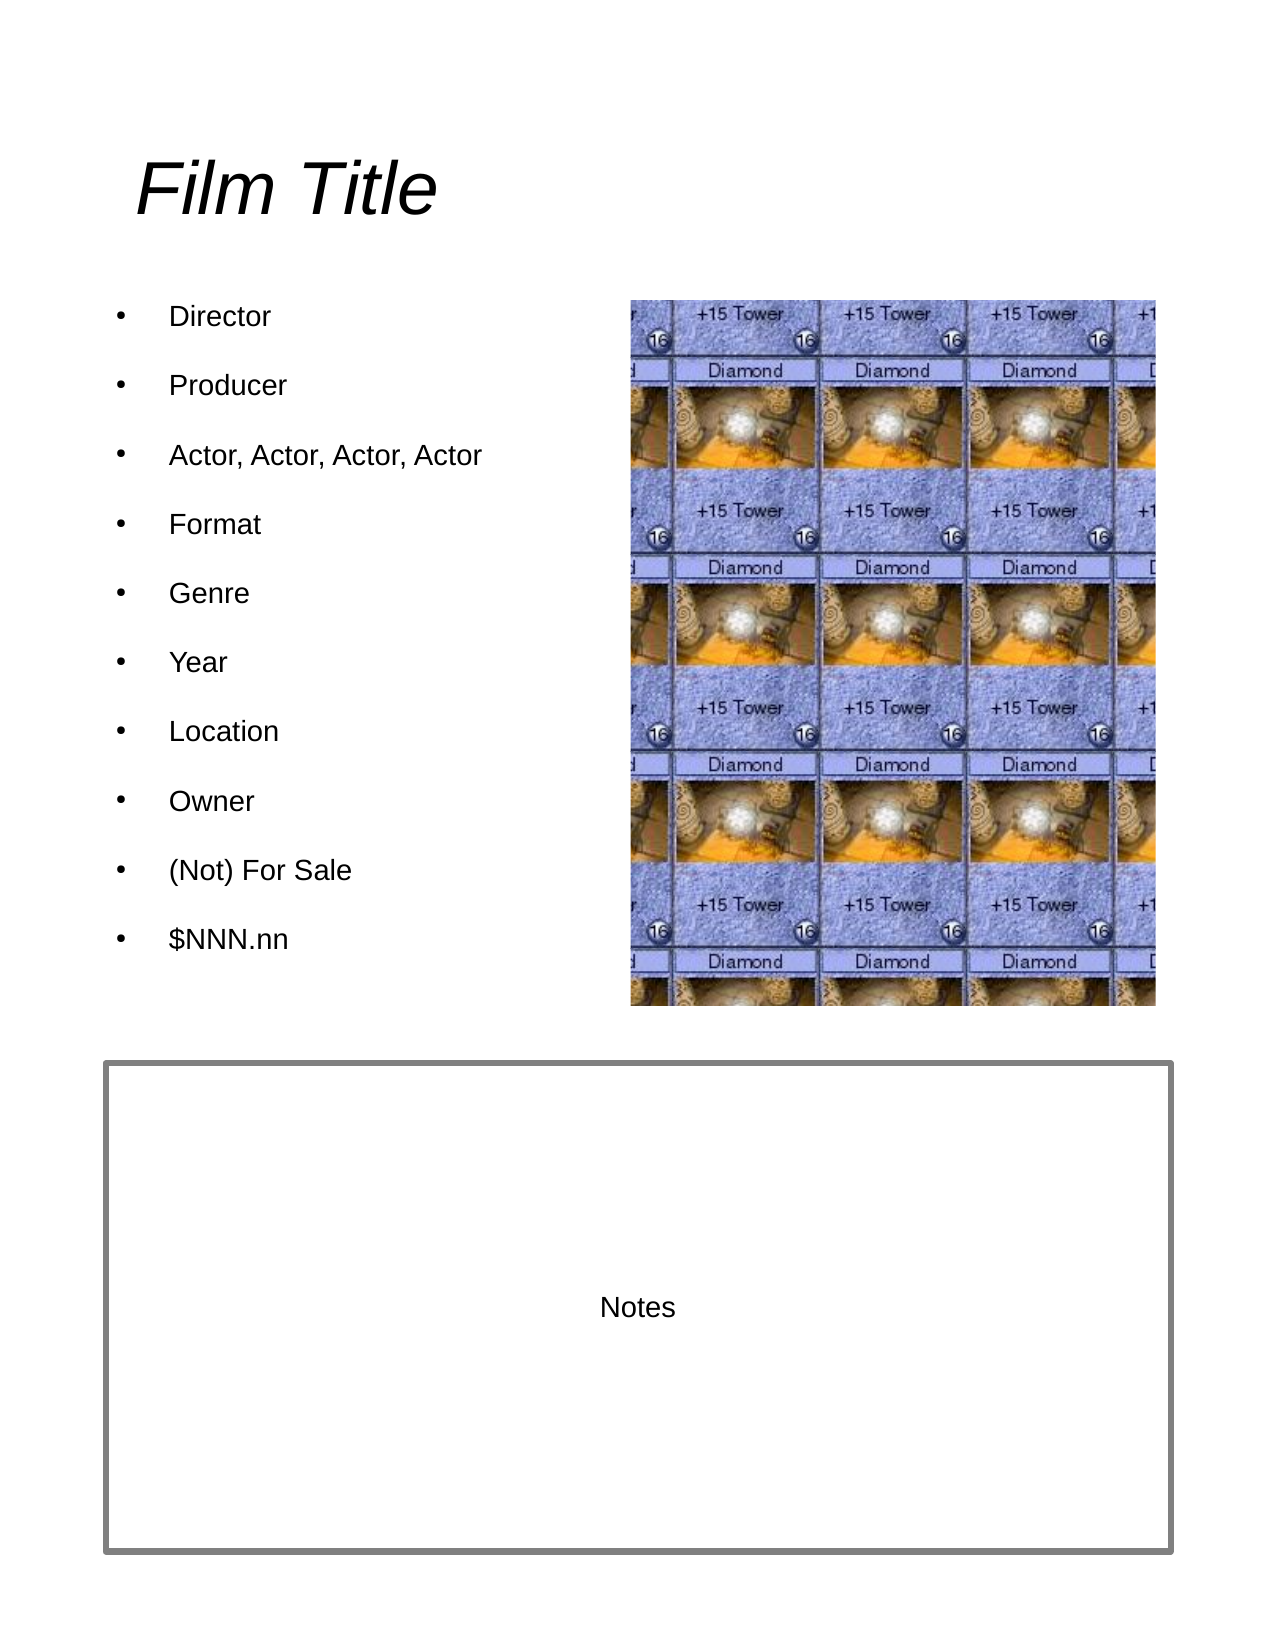

# Film Title
Director
Producer
Actor, Actor, Actor, Actor
Format
Genre
Year
Location
Owner
(Not) For Sale
$NNN.nn
Notes